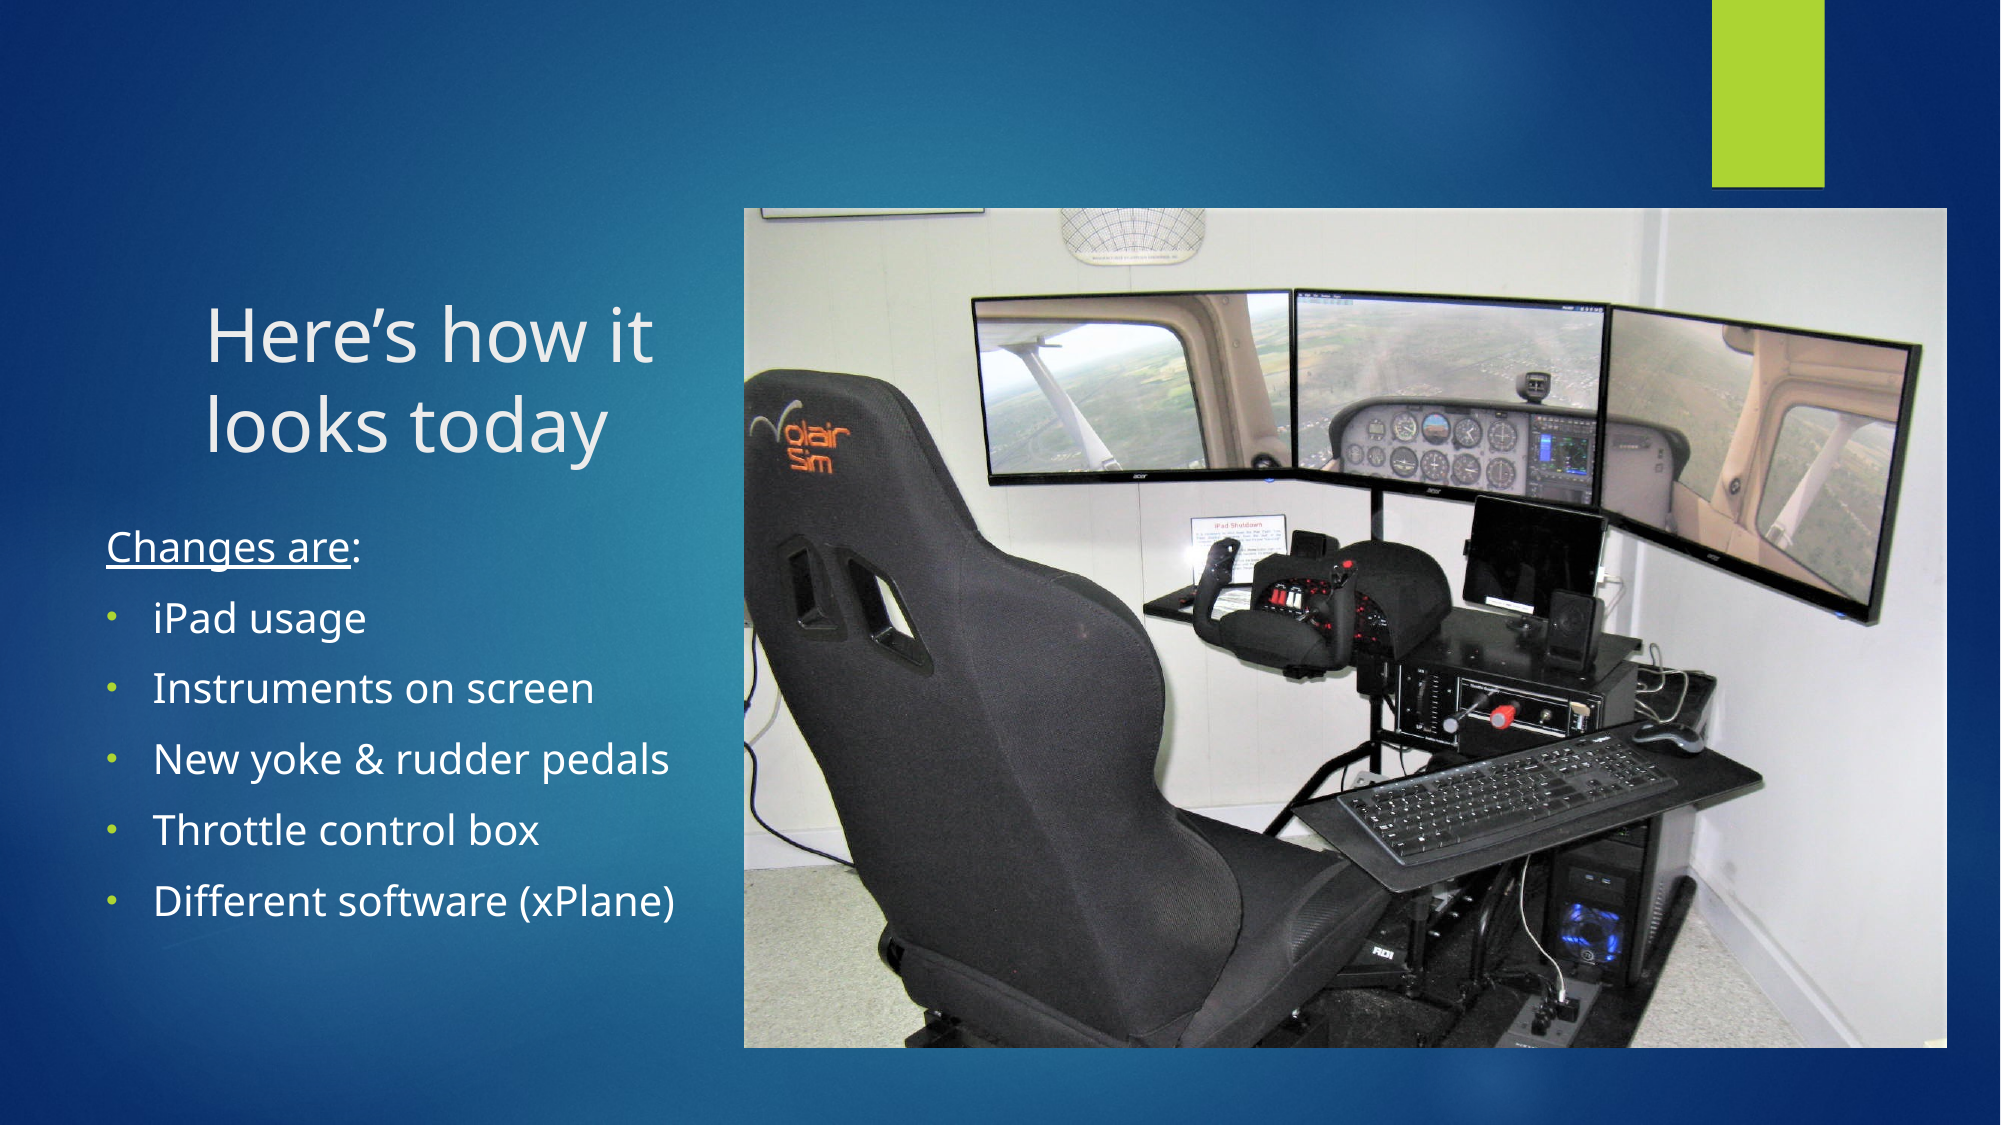

Here’s how it looks today
Changes are:
iPad usage
Instruments on screen
New yoke & rudder pedals
Throttle control box
Different software (xPlane)